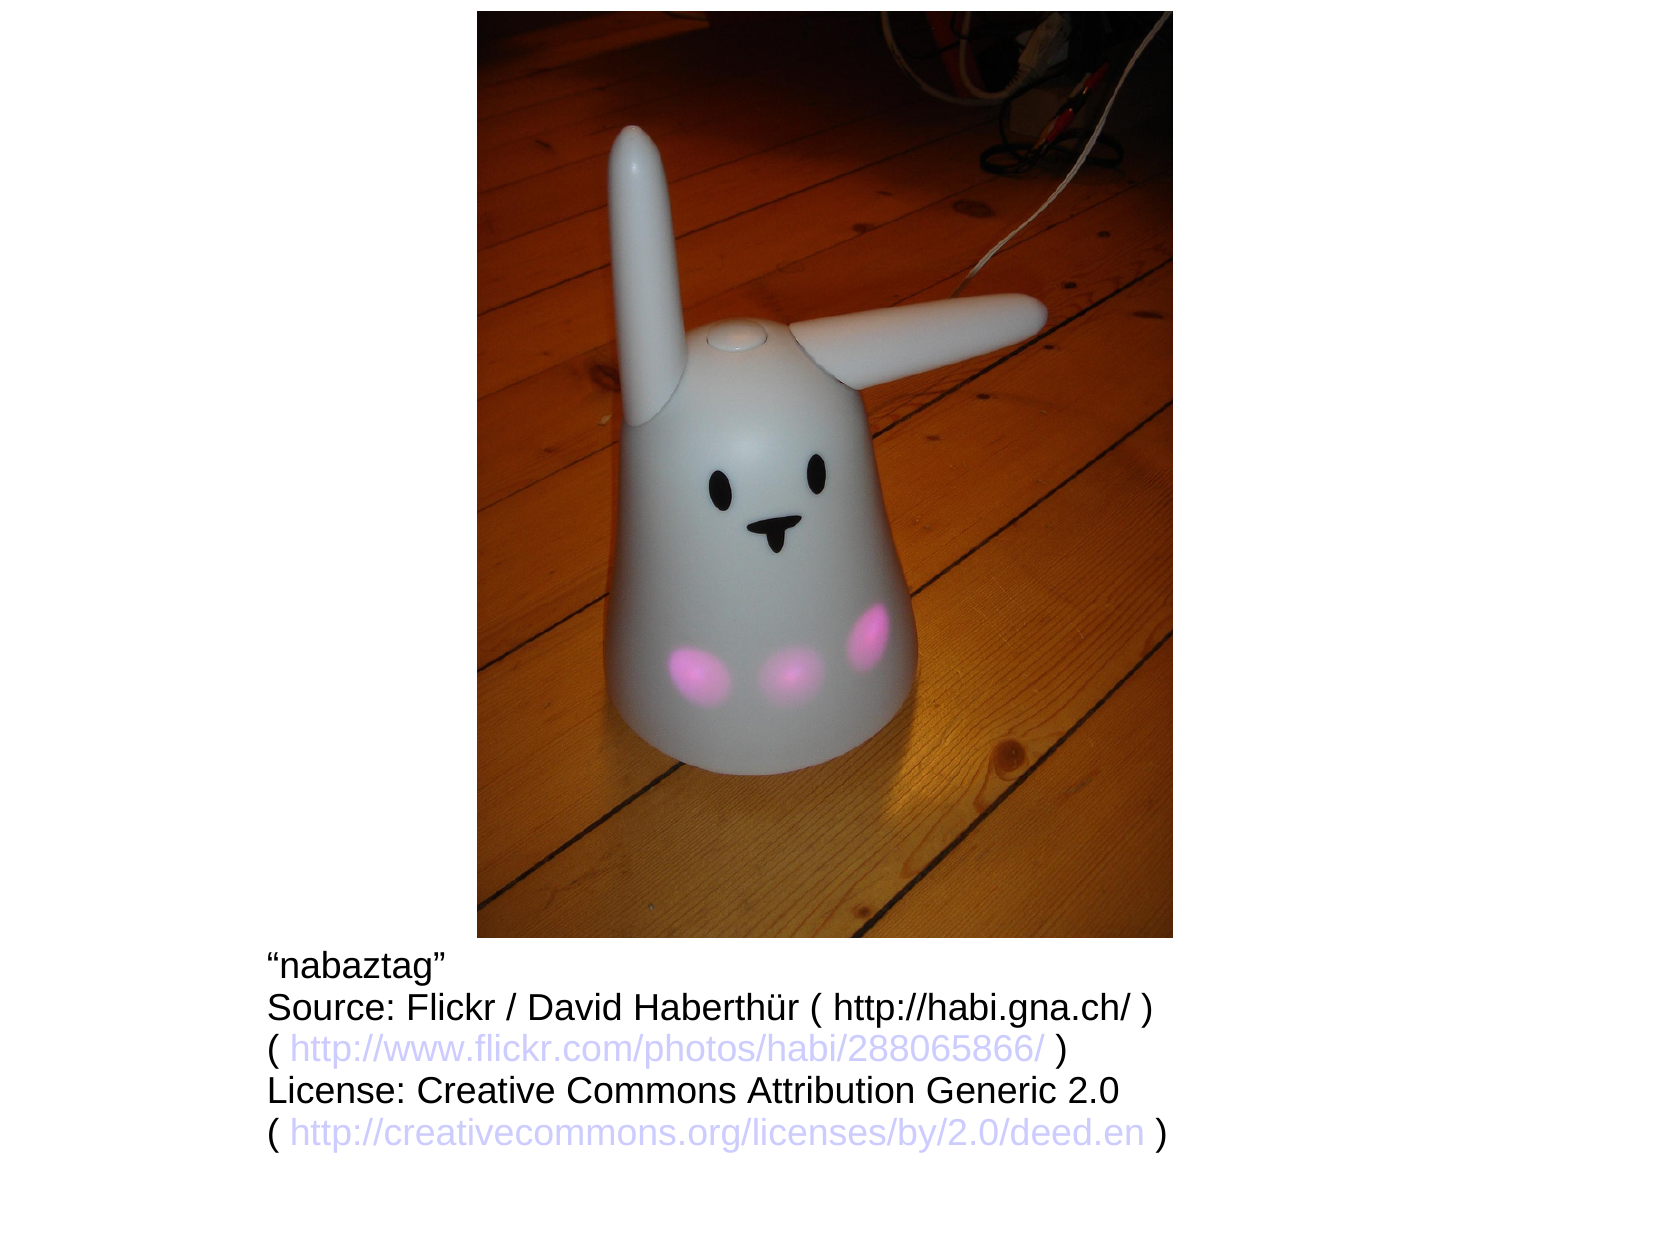

“nabaztag”
Source: Flickr / David Haberthür ( http://habi.gna.ch/ )‏
( http://www.flickr.com/photos/habi/288065866/ )‏
License: Creative Commons Attribution Generic 2.0
( http://creativecommons.org/licenses/by/2.0/deed.en )‏